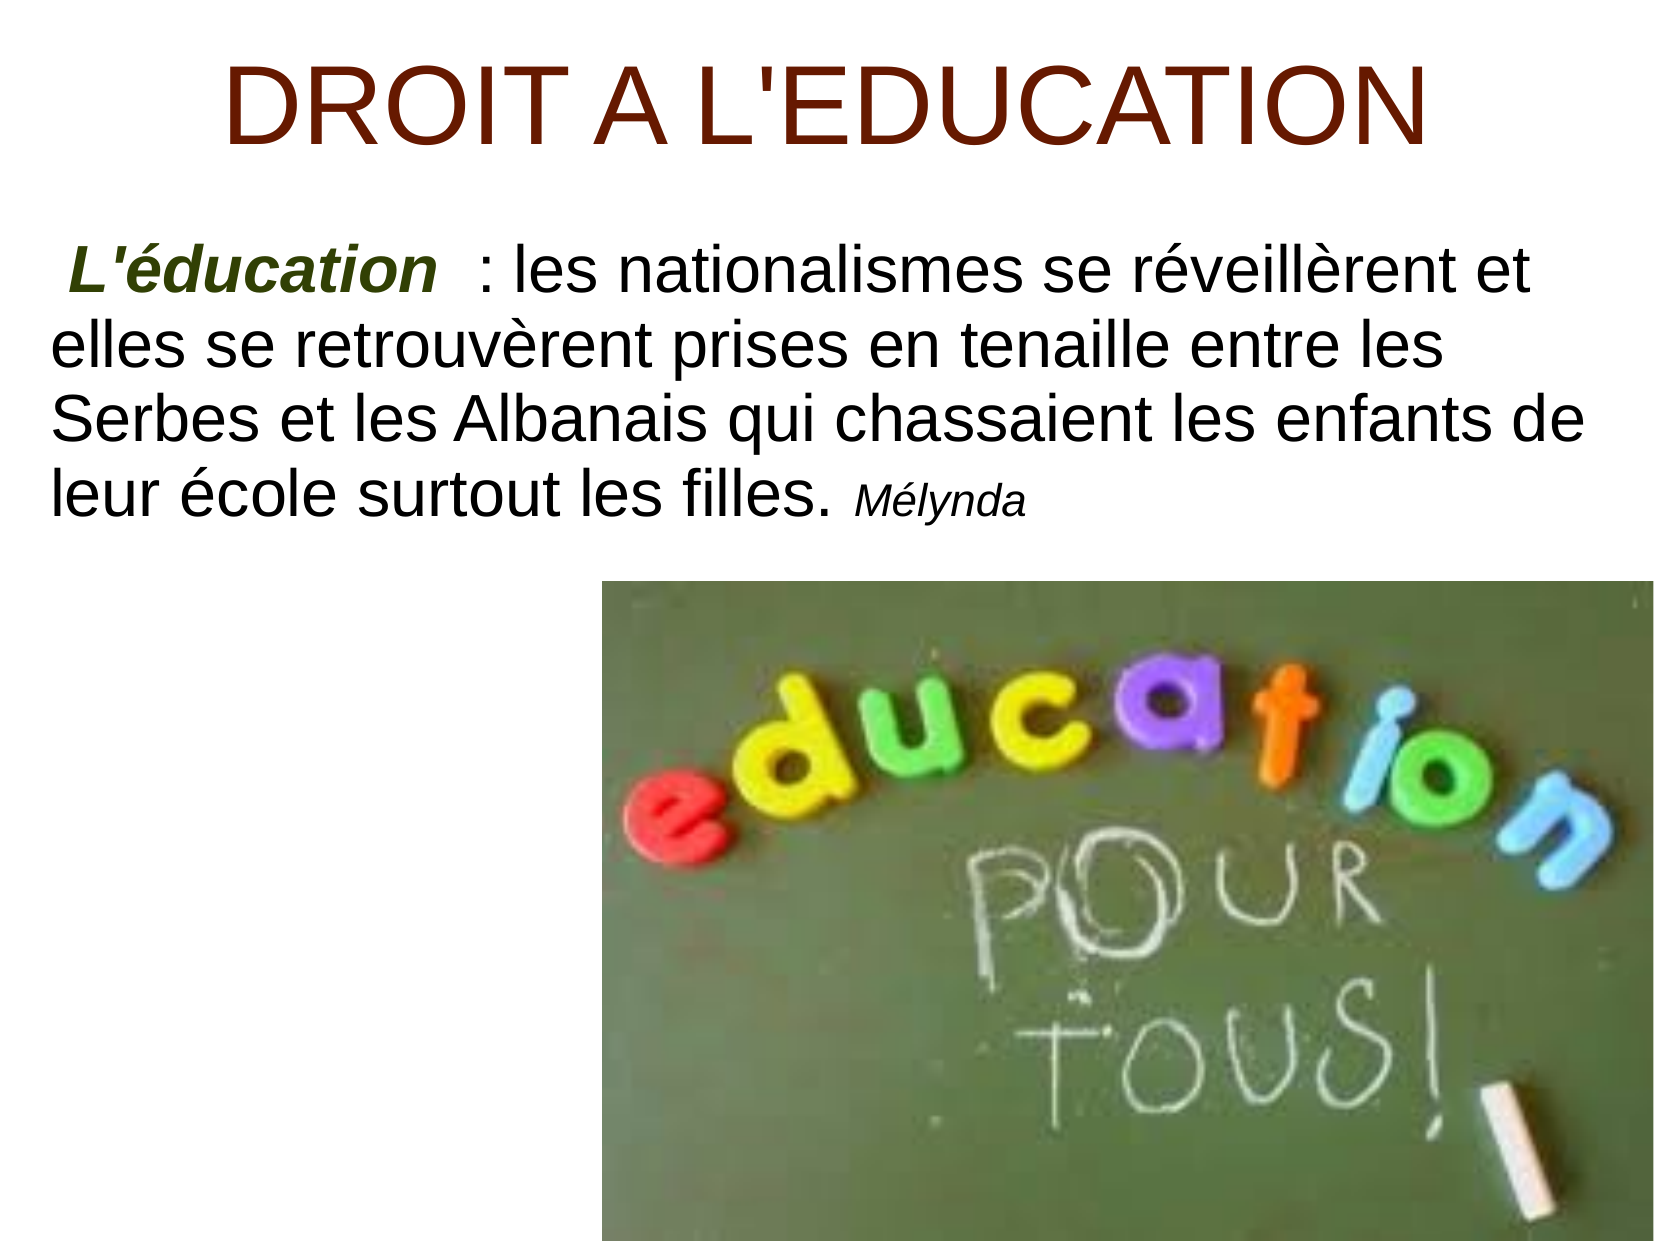

DROIT A L'EDUCATION
 L'éducation  : les nationalismes se réveillèrent et elles se retrouvèrent prises en tenaille entre les Serbes et les Albanais qui chassaient les enfants de leur école surtout les filles. Mélynda